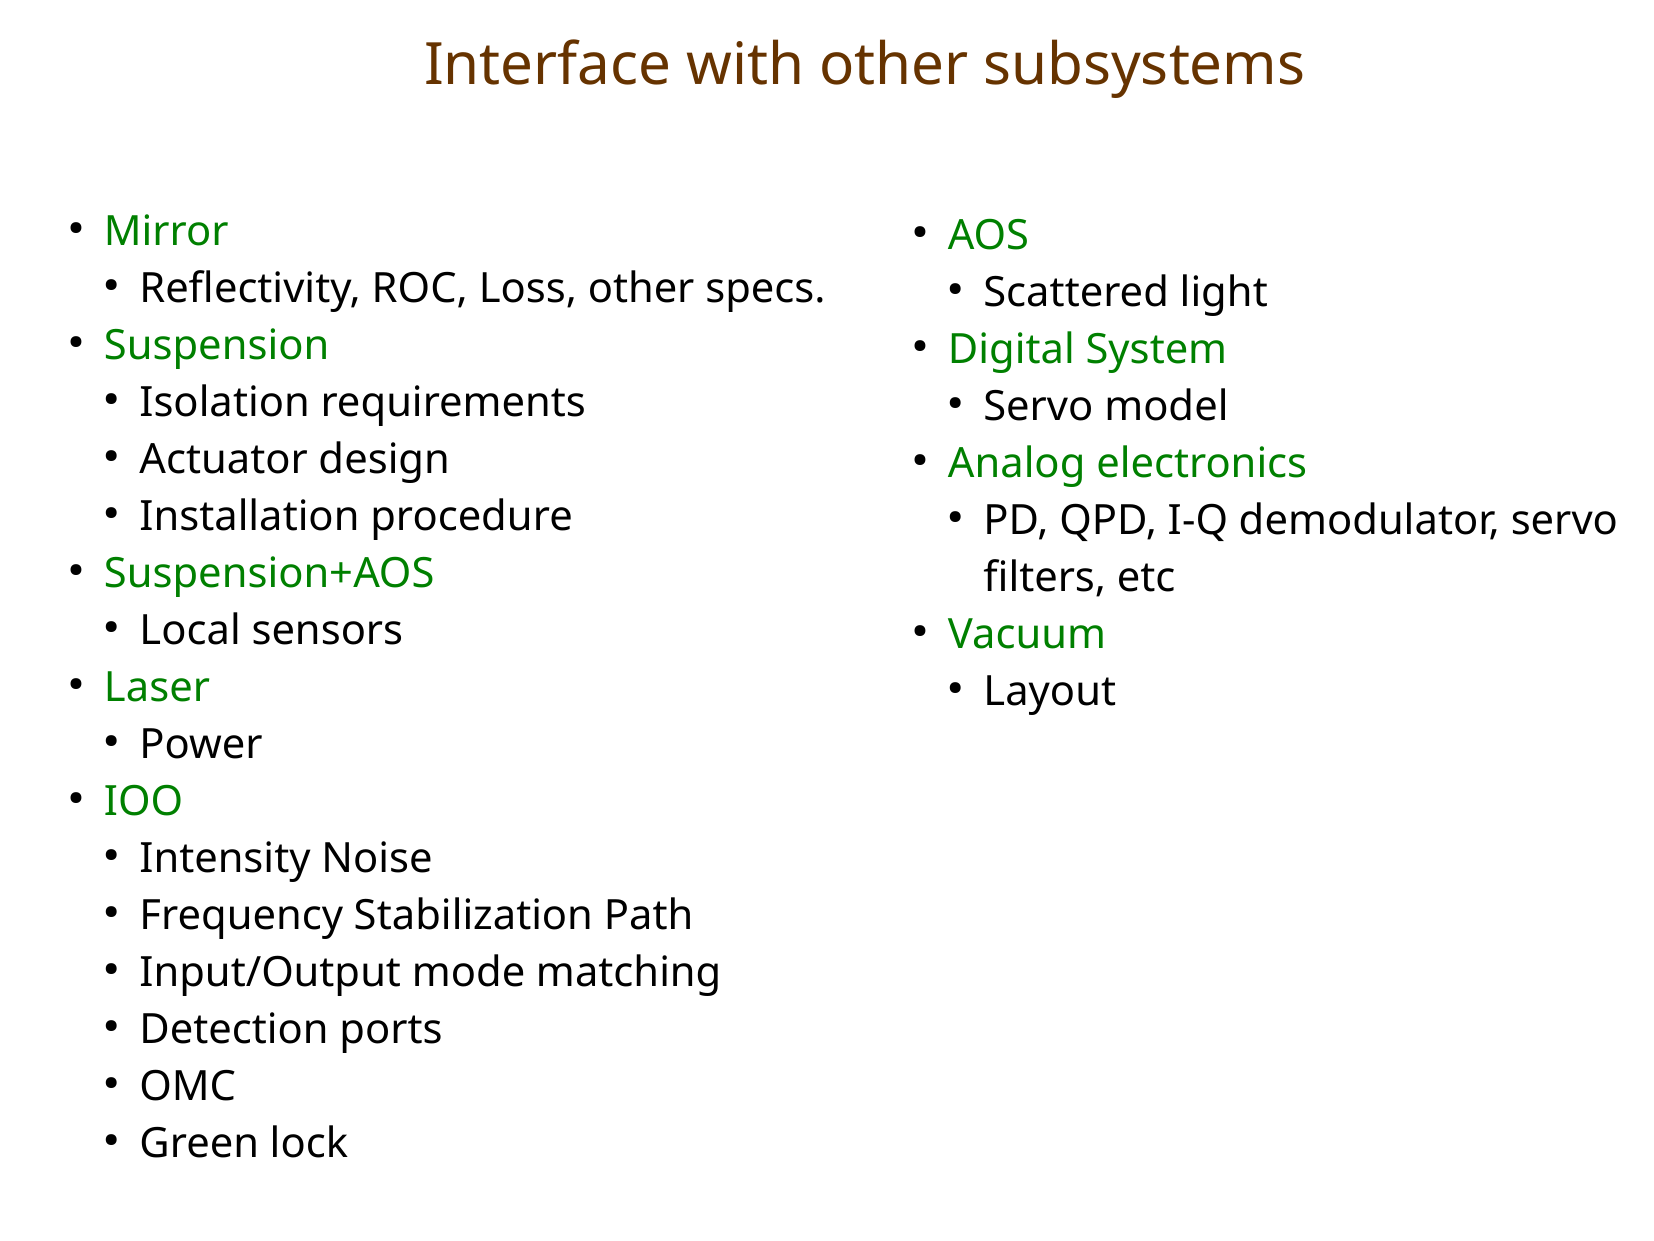

Interface with other subsystems
Mirror
Reflectivity, ROC, Loss, other specs.
Suspension
Isolation requirements
Actuator design
Installation procedure
Suspension+AOS
Local sensors
Laser
Power
IOO
Intensity Noise
Frequency Stabilization Path
Input/Output mode matching
Detection ports
OMC
Green lock
AOS
Scattered light
Digital System
Servo model
Analog electronics
PD, QPD, I-Q demodulator, servo
filters, etc
Vacuum
Layout